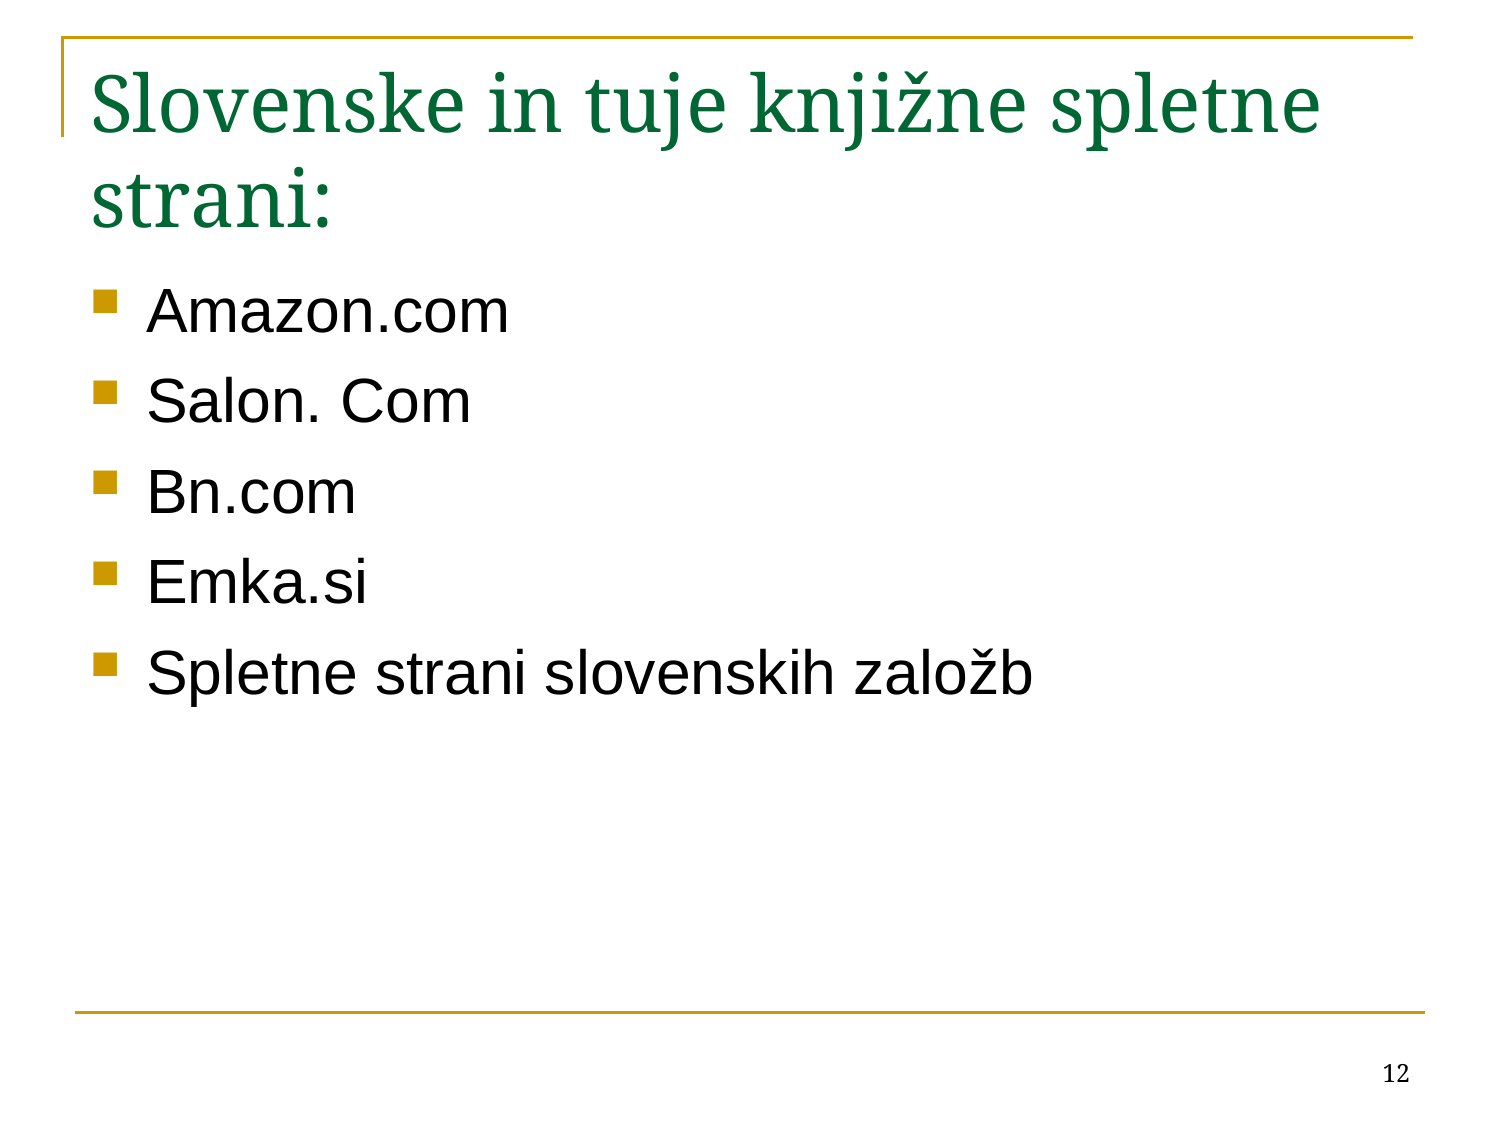

# Slovenske in tuje knjižne spletne strani:
Amazon.com
Salon. Com
Bn.com
Emka.si
Spletne strani slovenskih založb